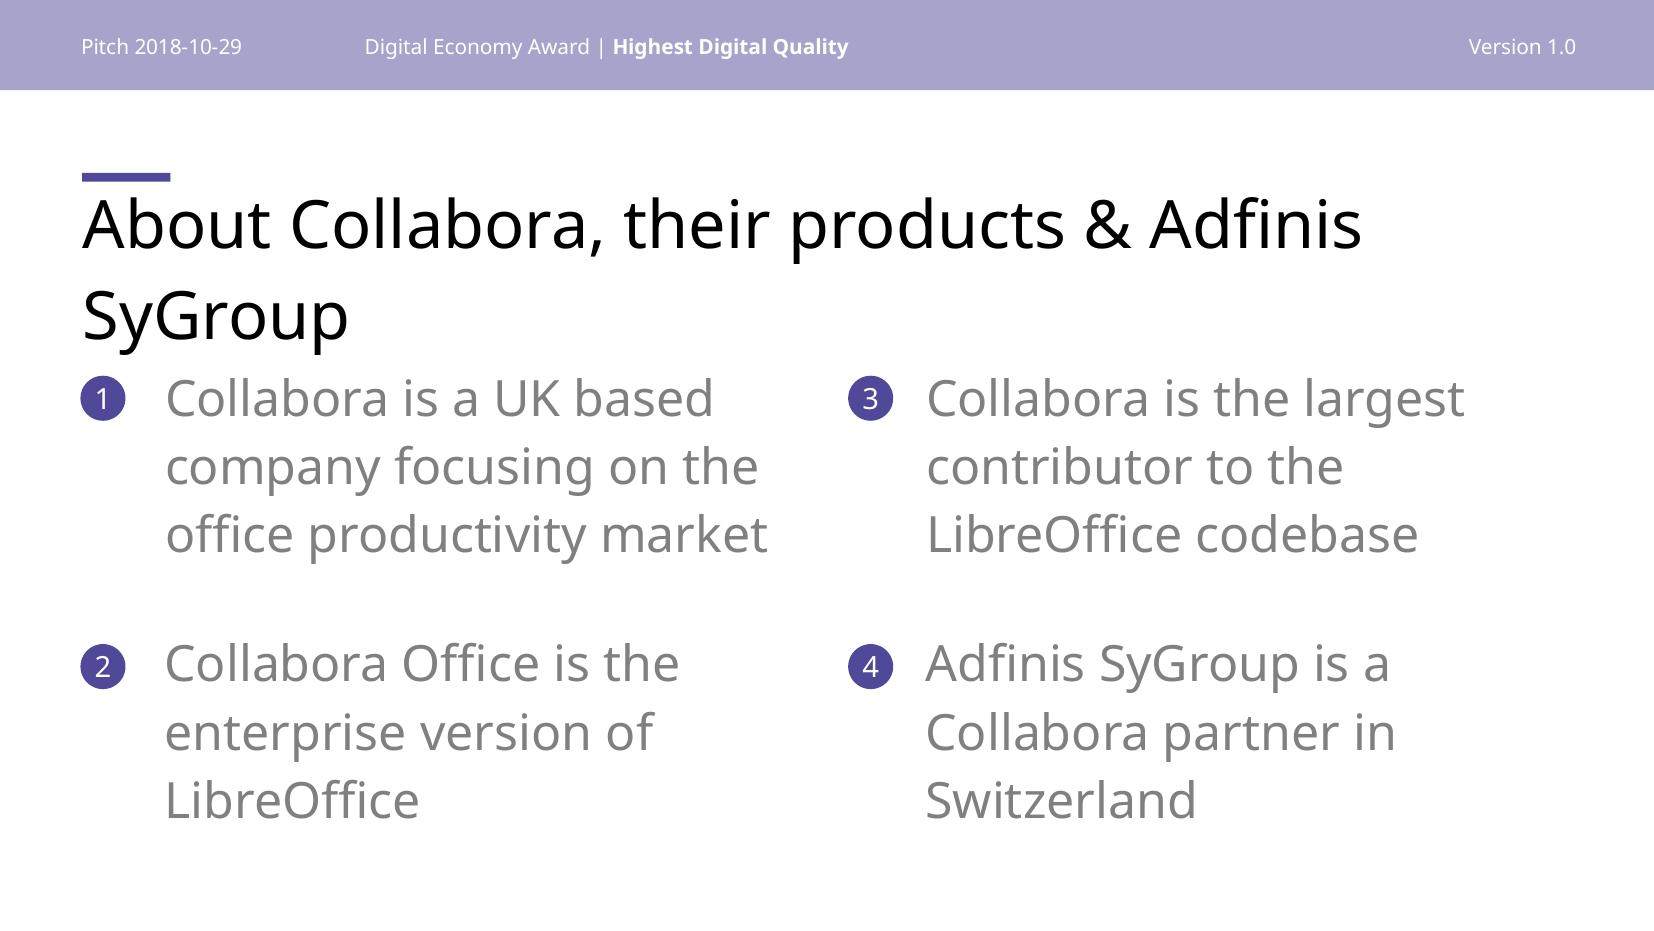

# About Collabora, their products & Adfinis SyGroup
Collabora is a UK based company focusing on the office productivity market
Collabora is the largest contributor to the LibreOffice codebase
1
3
Collabora Office is the enterprise version of LibreOffice
Adfinis SyGroup is a Collabora partner in Switzerland
2
4